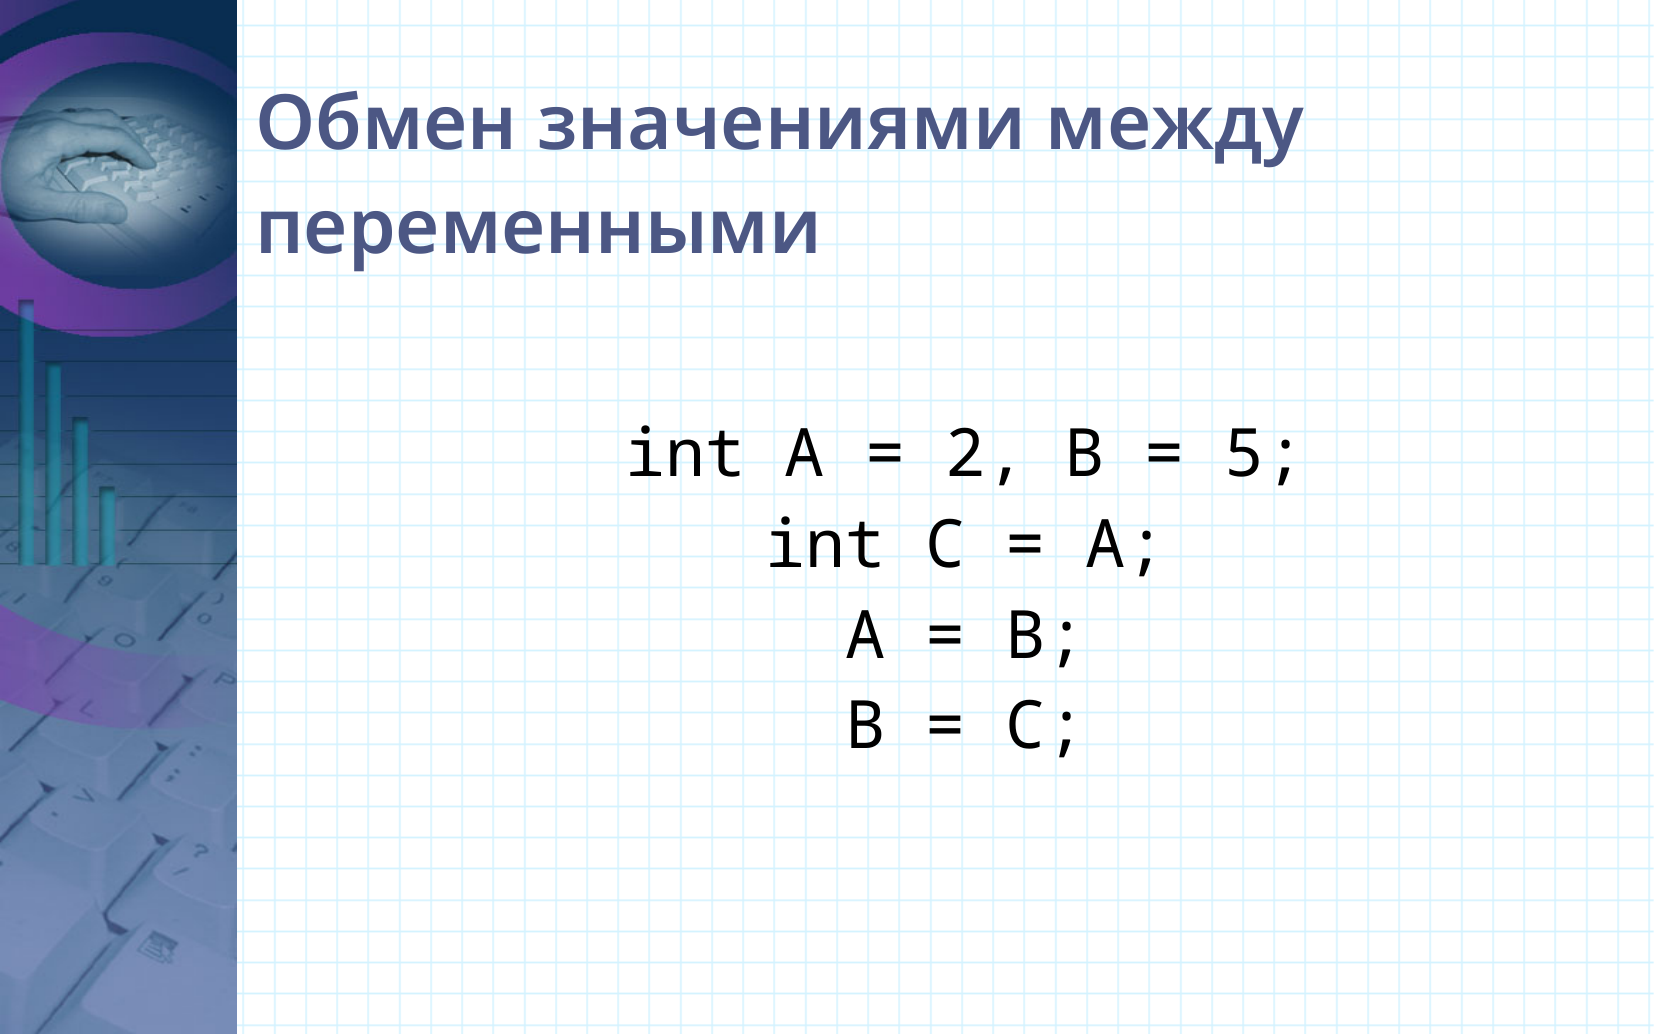

# Обмен значениями между переменными
int A = 2, B = 5;
int C = A;
A = B;
B = C;